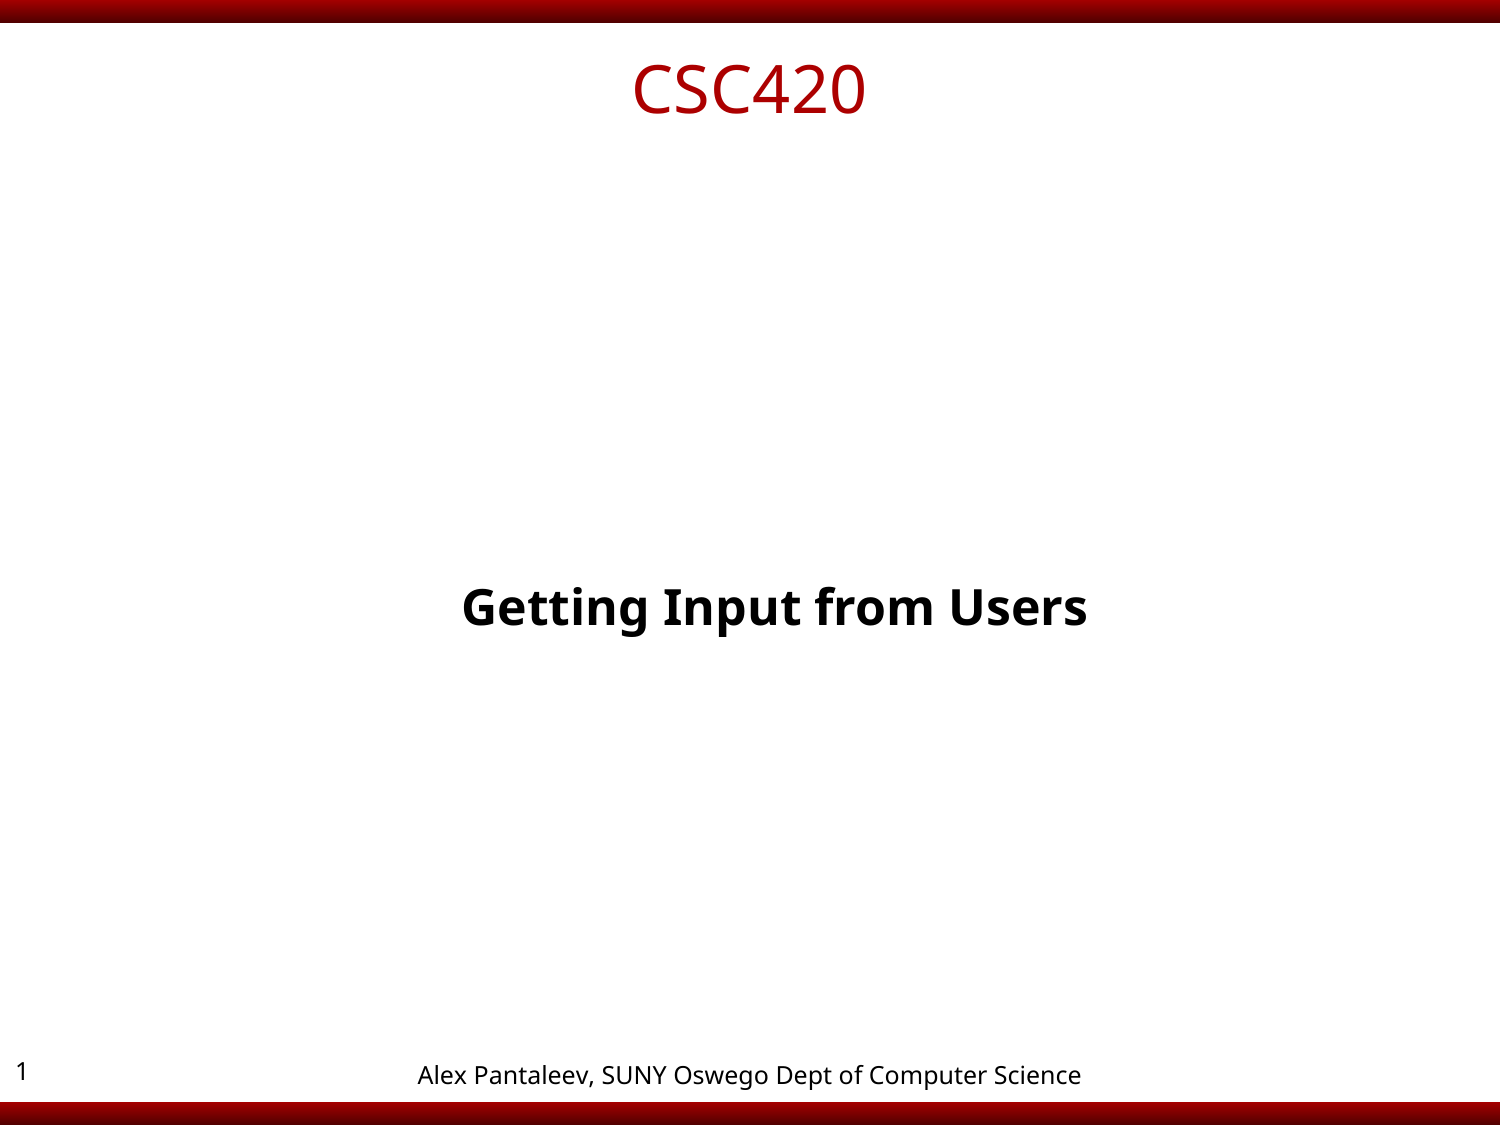

# CSC420
Getting Input from Users
1